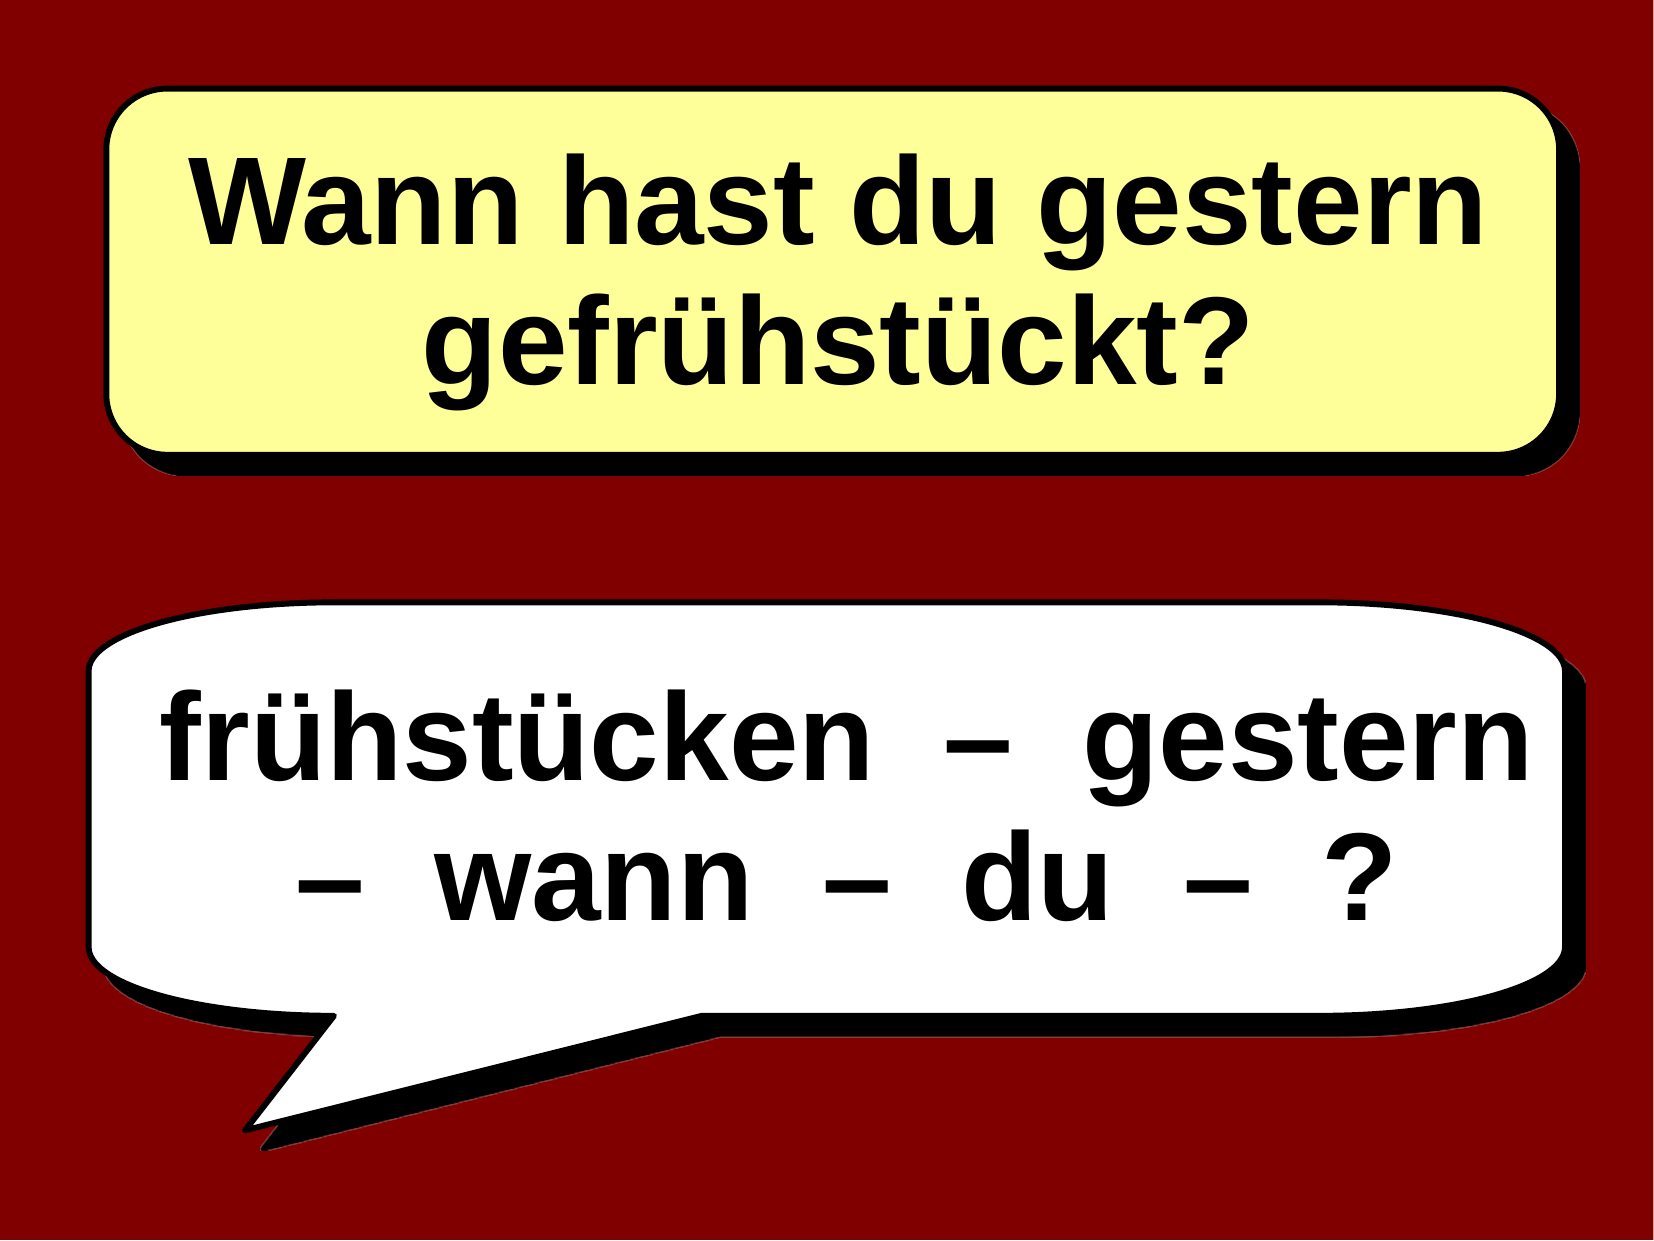

Wann hast du gestern gefrühstückt?
frühstücken – gestern
– wann – du – ?